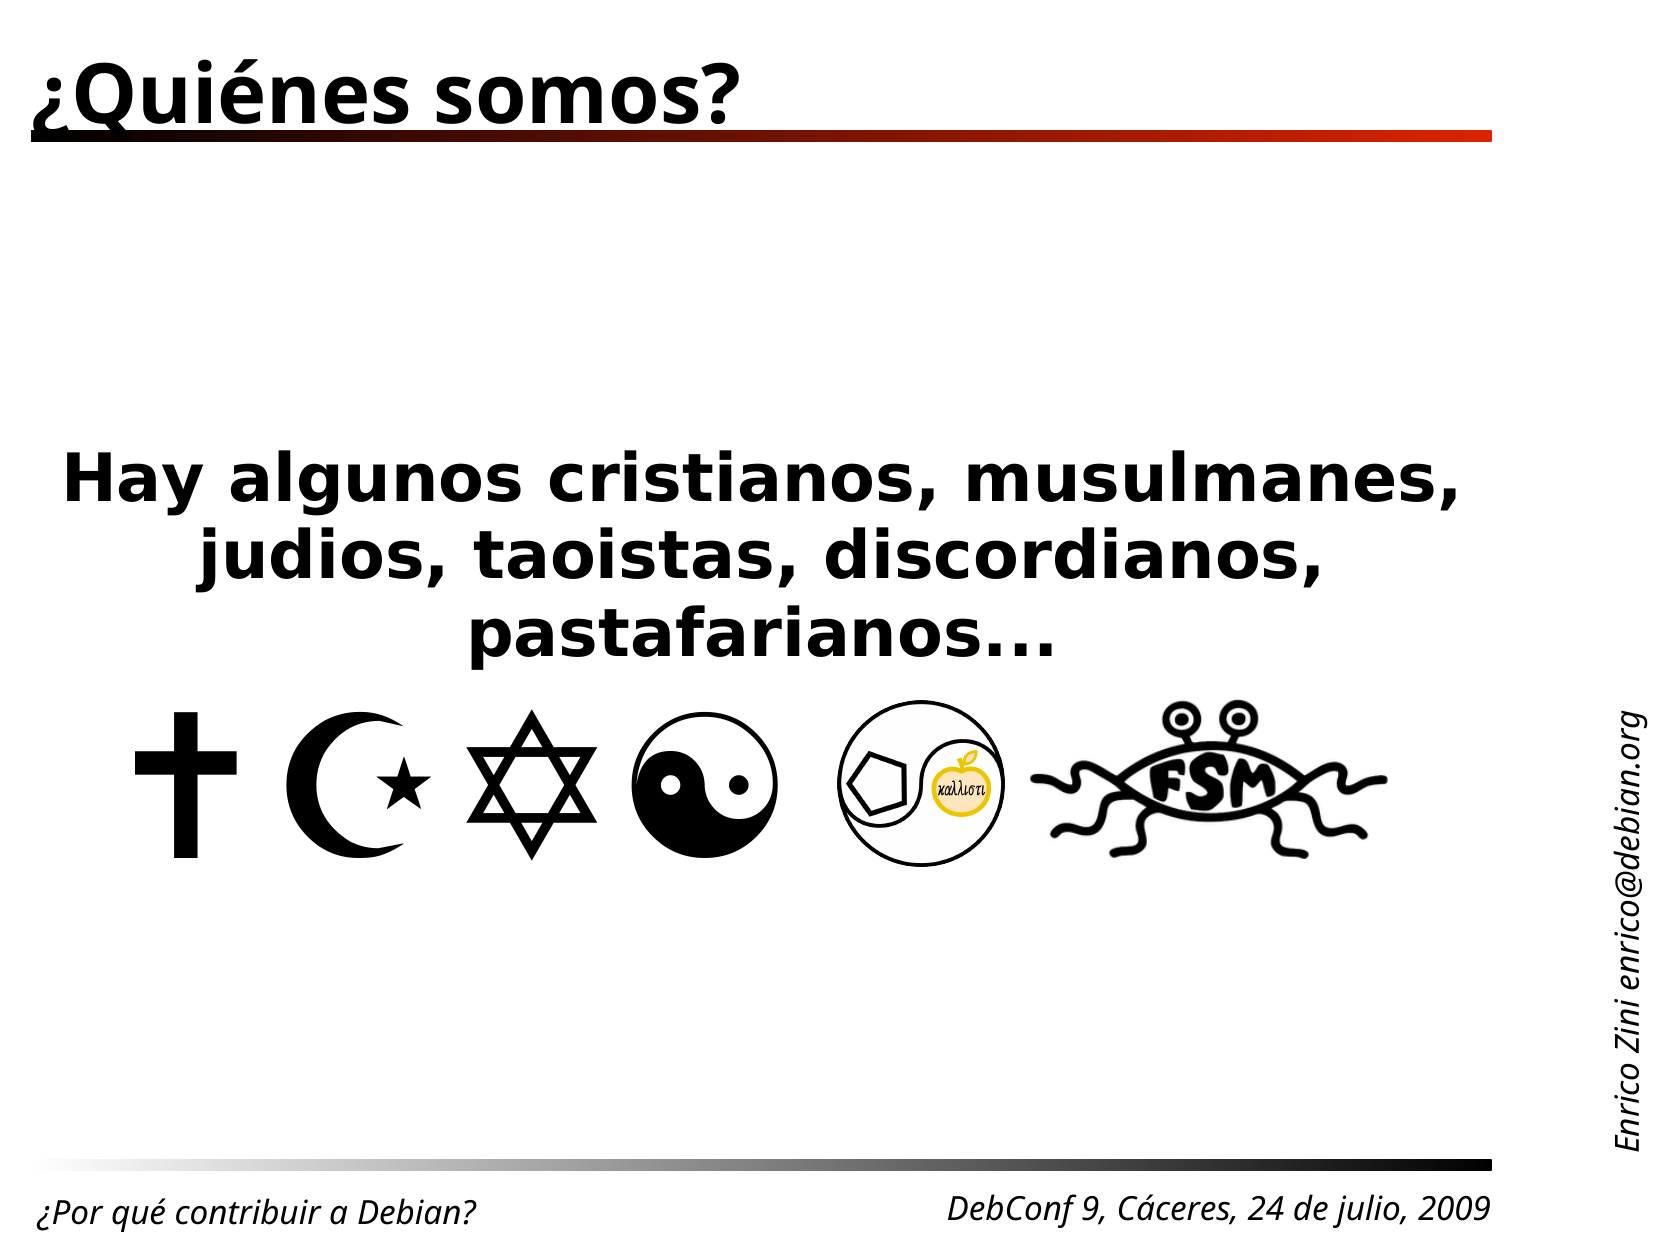

¿Quiénes somos?
Hay algunos cristianos, musulmanes, judios, taoistas, discordianos, pastafarianos...
✝☪✡☯